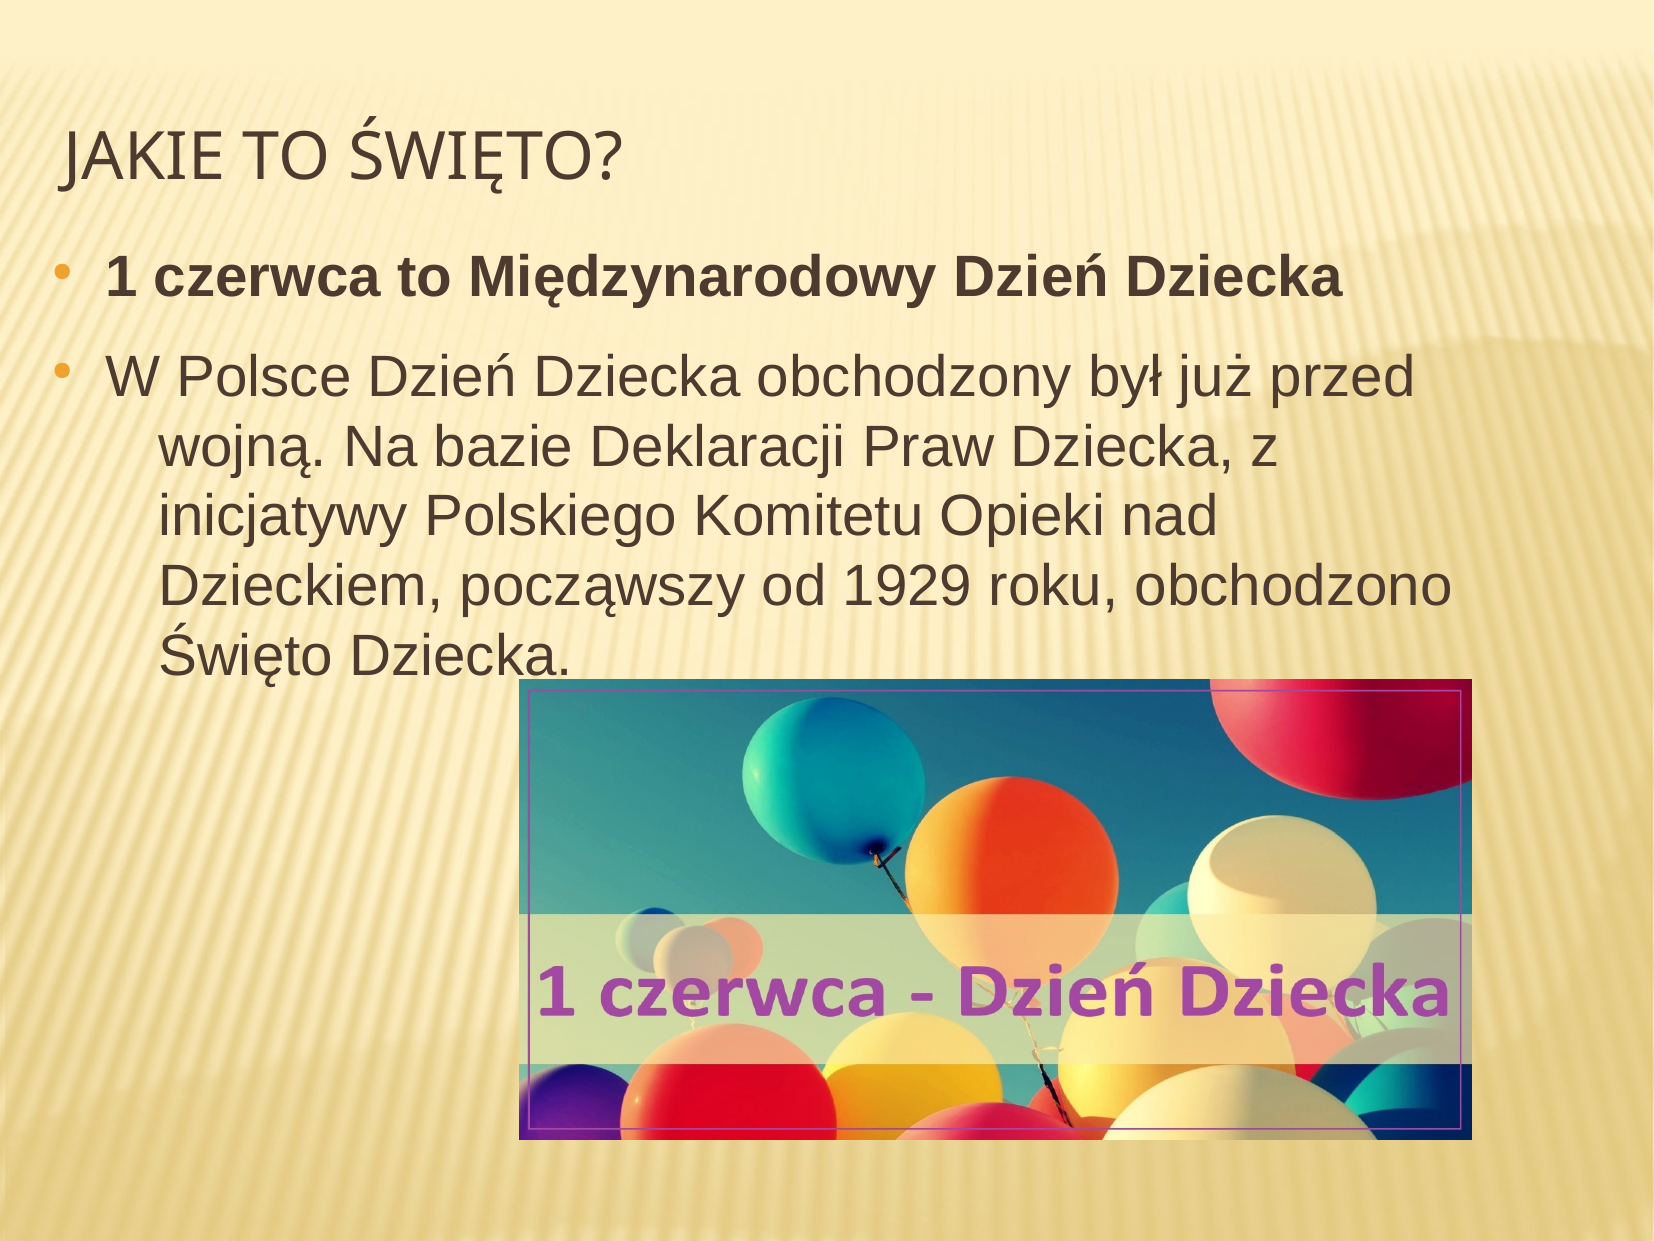

# Jakie to święto?
1 czerwca to Międzynarodowy Dzień Dziecka
W Polsce Dzień Dziecka obchodzony był już przed wojną. Na bazie Deklaracji Praw Dziecka, z inicjatywy Polskiego Komitetu Opieki nad Dzieckiem, począwszy od 1929 roku, obchodzono Święto Dziecka.